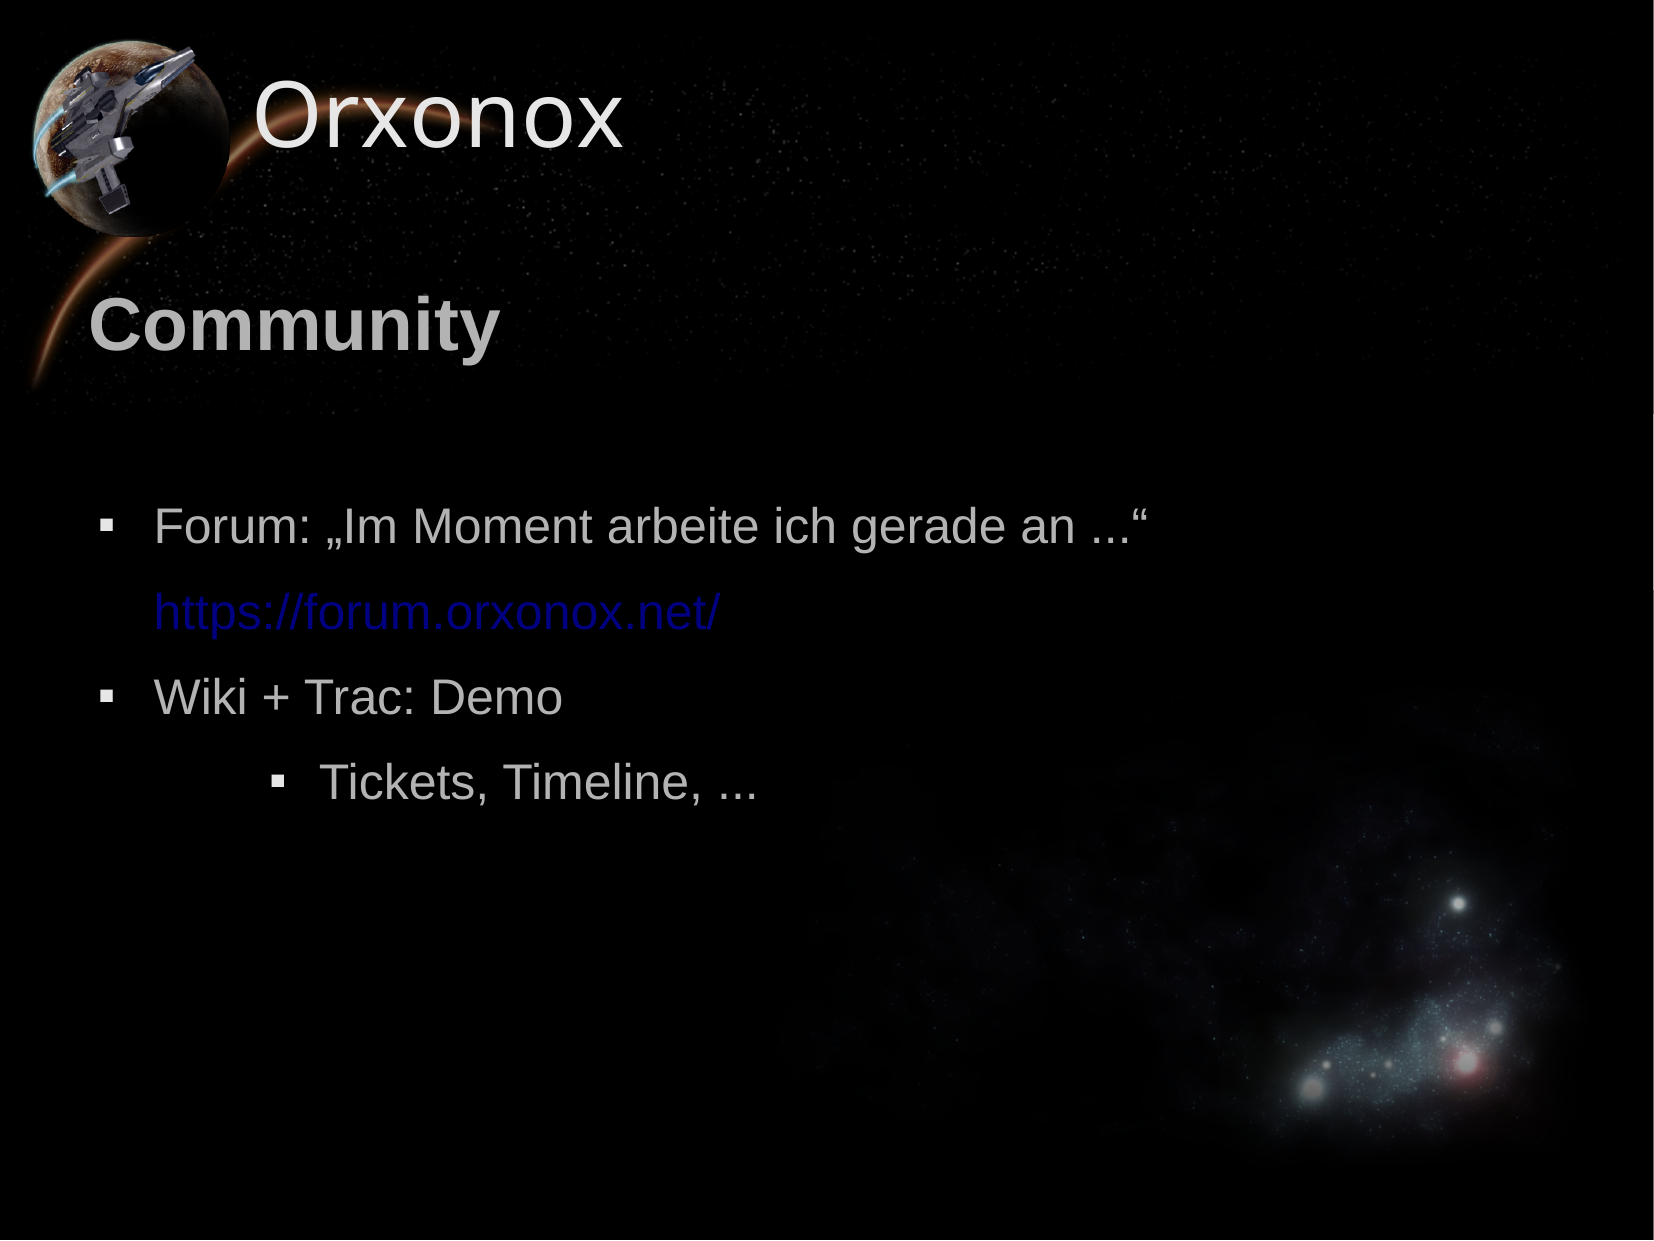

# Community
Forum: „Im Moment arbeite ich gerade an ...“
https://forum.orxonox.net/
Wiki + Trac: Demo
Tickets, Timeline, ...